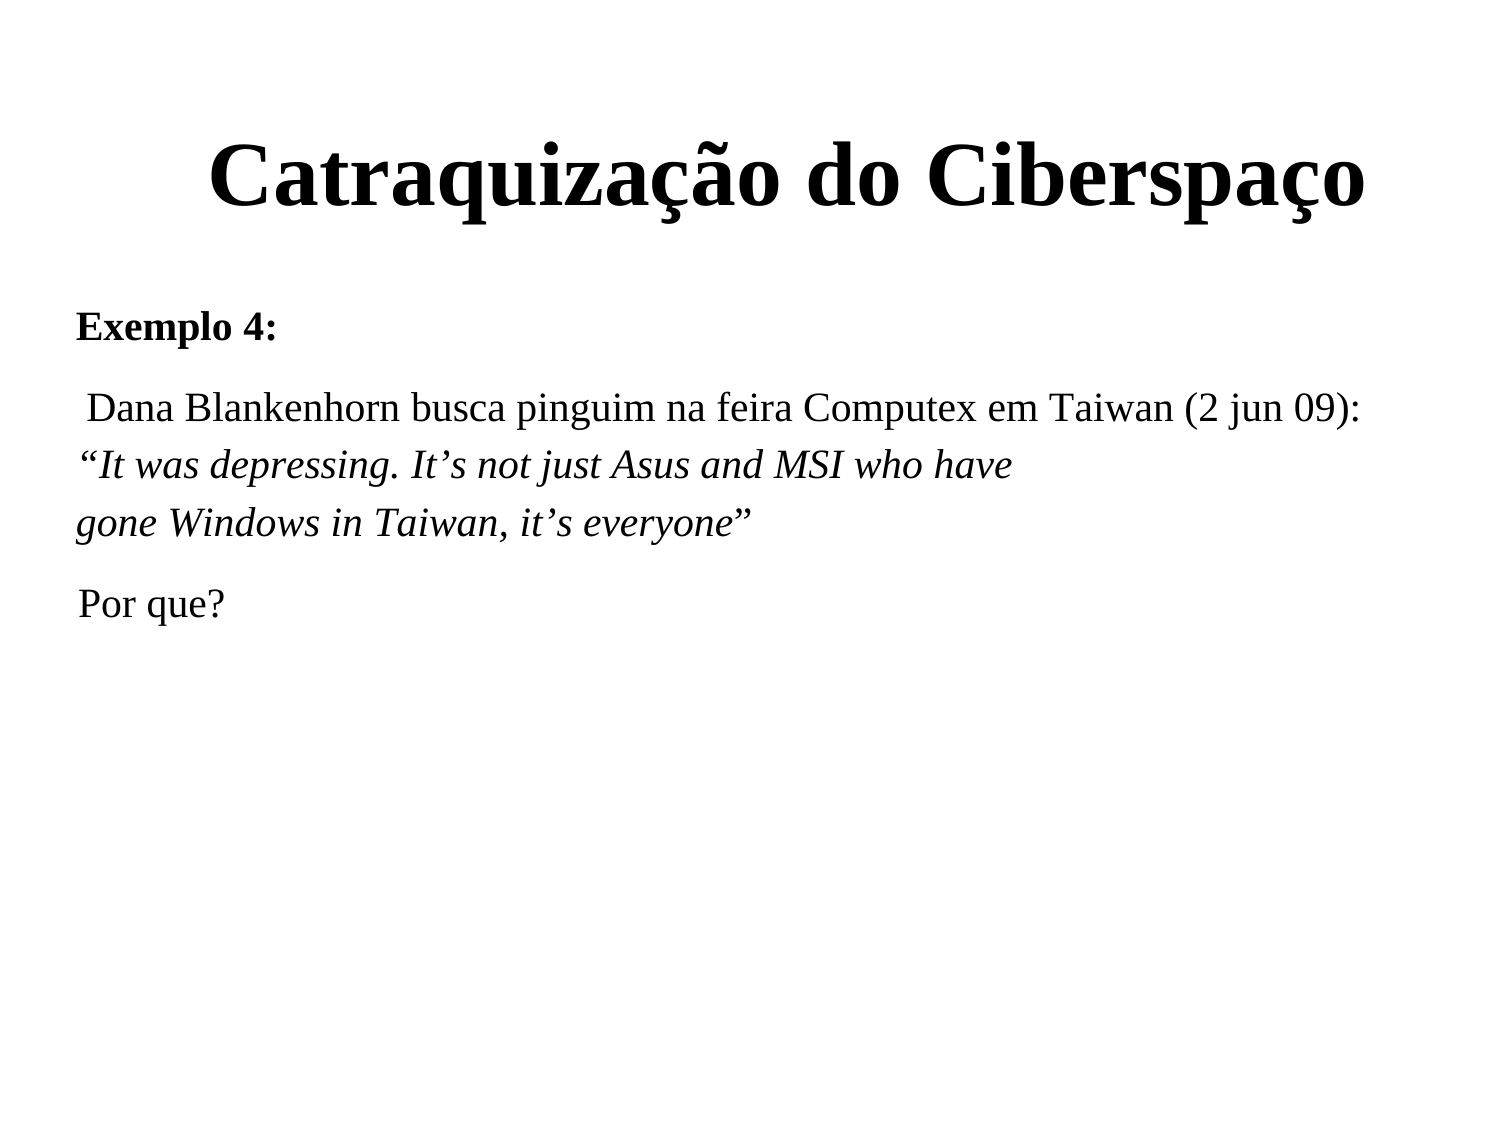

# Catraquização do Ciberspaço
Exemplo 4:
 Dana Blankenhorn busca pinguim na feira Computex em Taiwan (2 jun 09):
“It was depressing. It’s not just Asus and MSI who have
gone Windows in Taiwan, it’s everyone”
Por que?